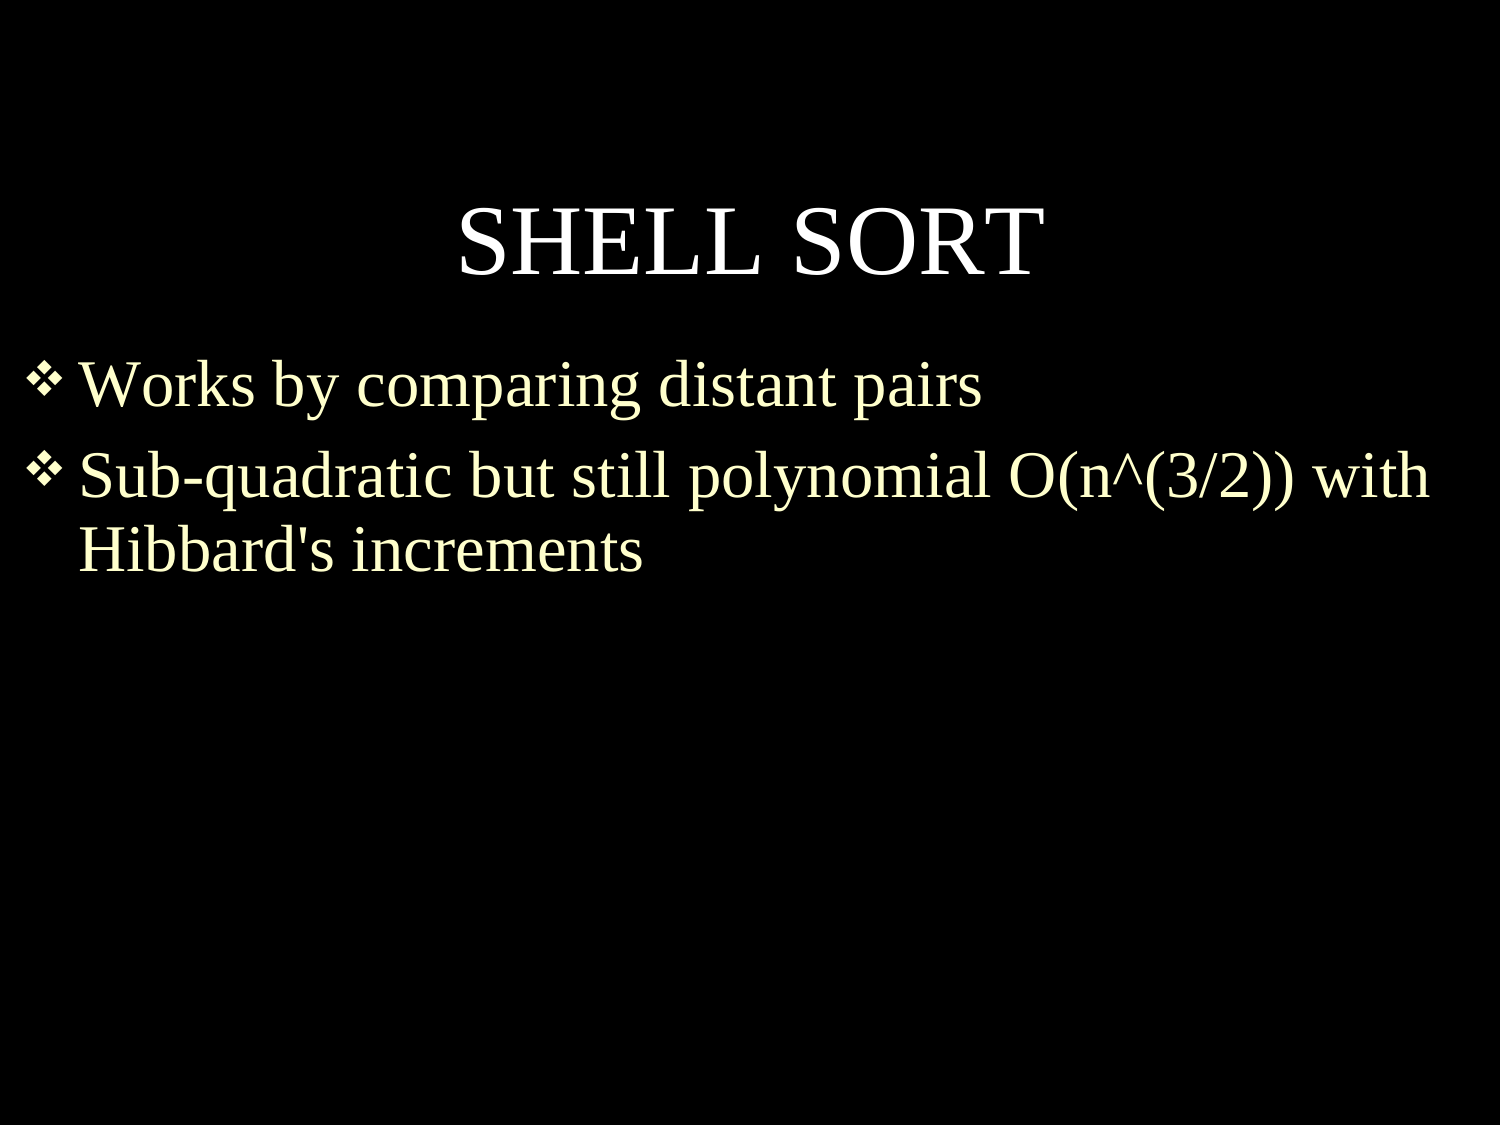

# SHELL SORT
Works by comparing distant pairs
Sub-quadratic but still polynomial O(n^(3/2)) with Hibbard's increments